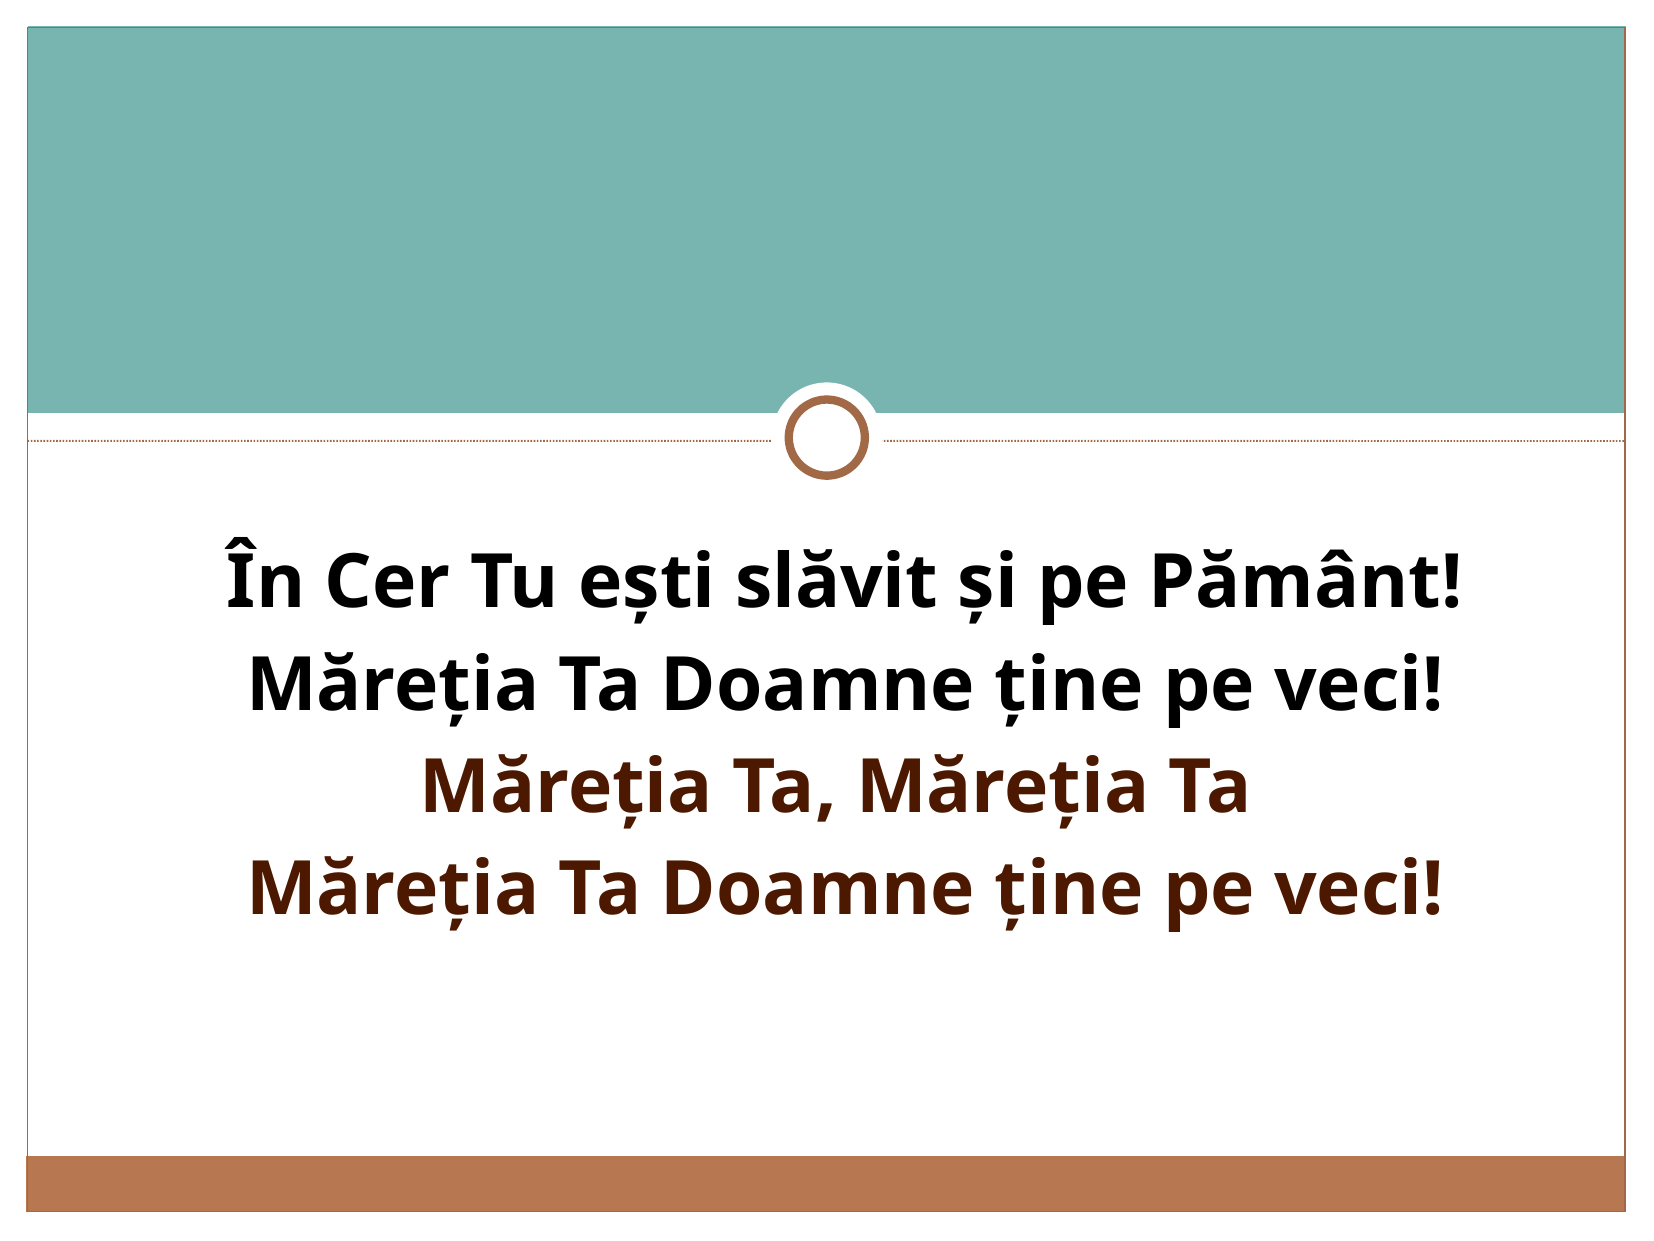

În Cer Tu eşti slăvit şi pe Pământ!
Măreţia Ta Doamne ţine pe veci!
Măreţia Ta, Măreţia Ta
Măreţia Ta Doamne ţine pe veci!